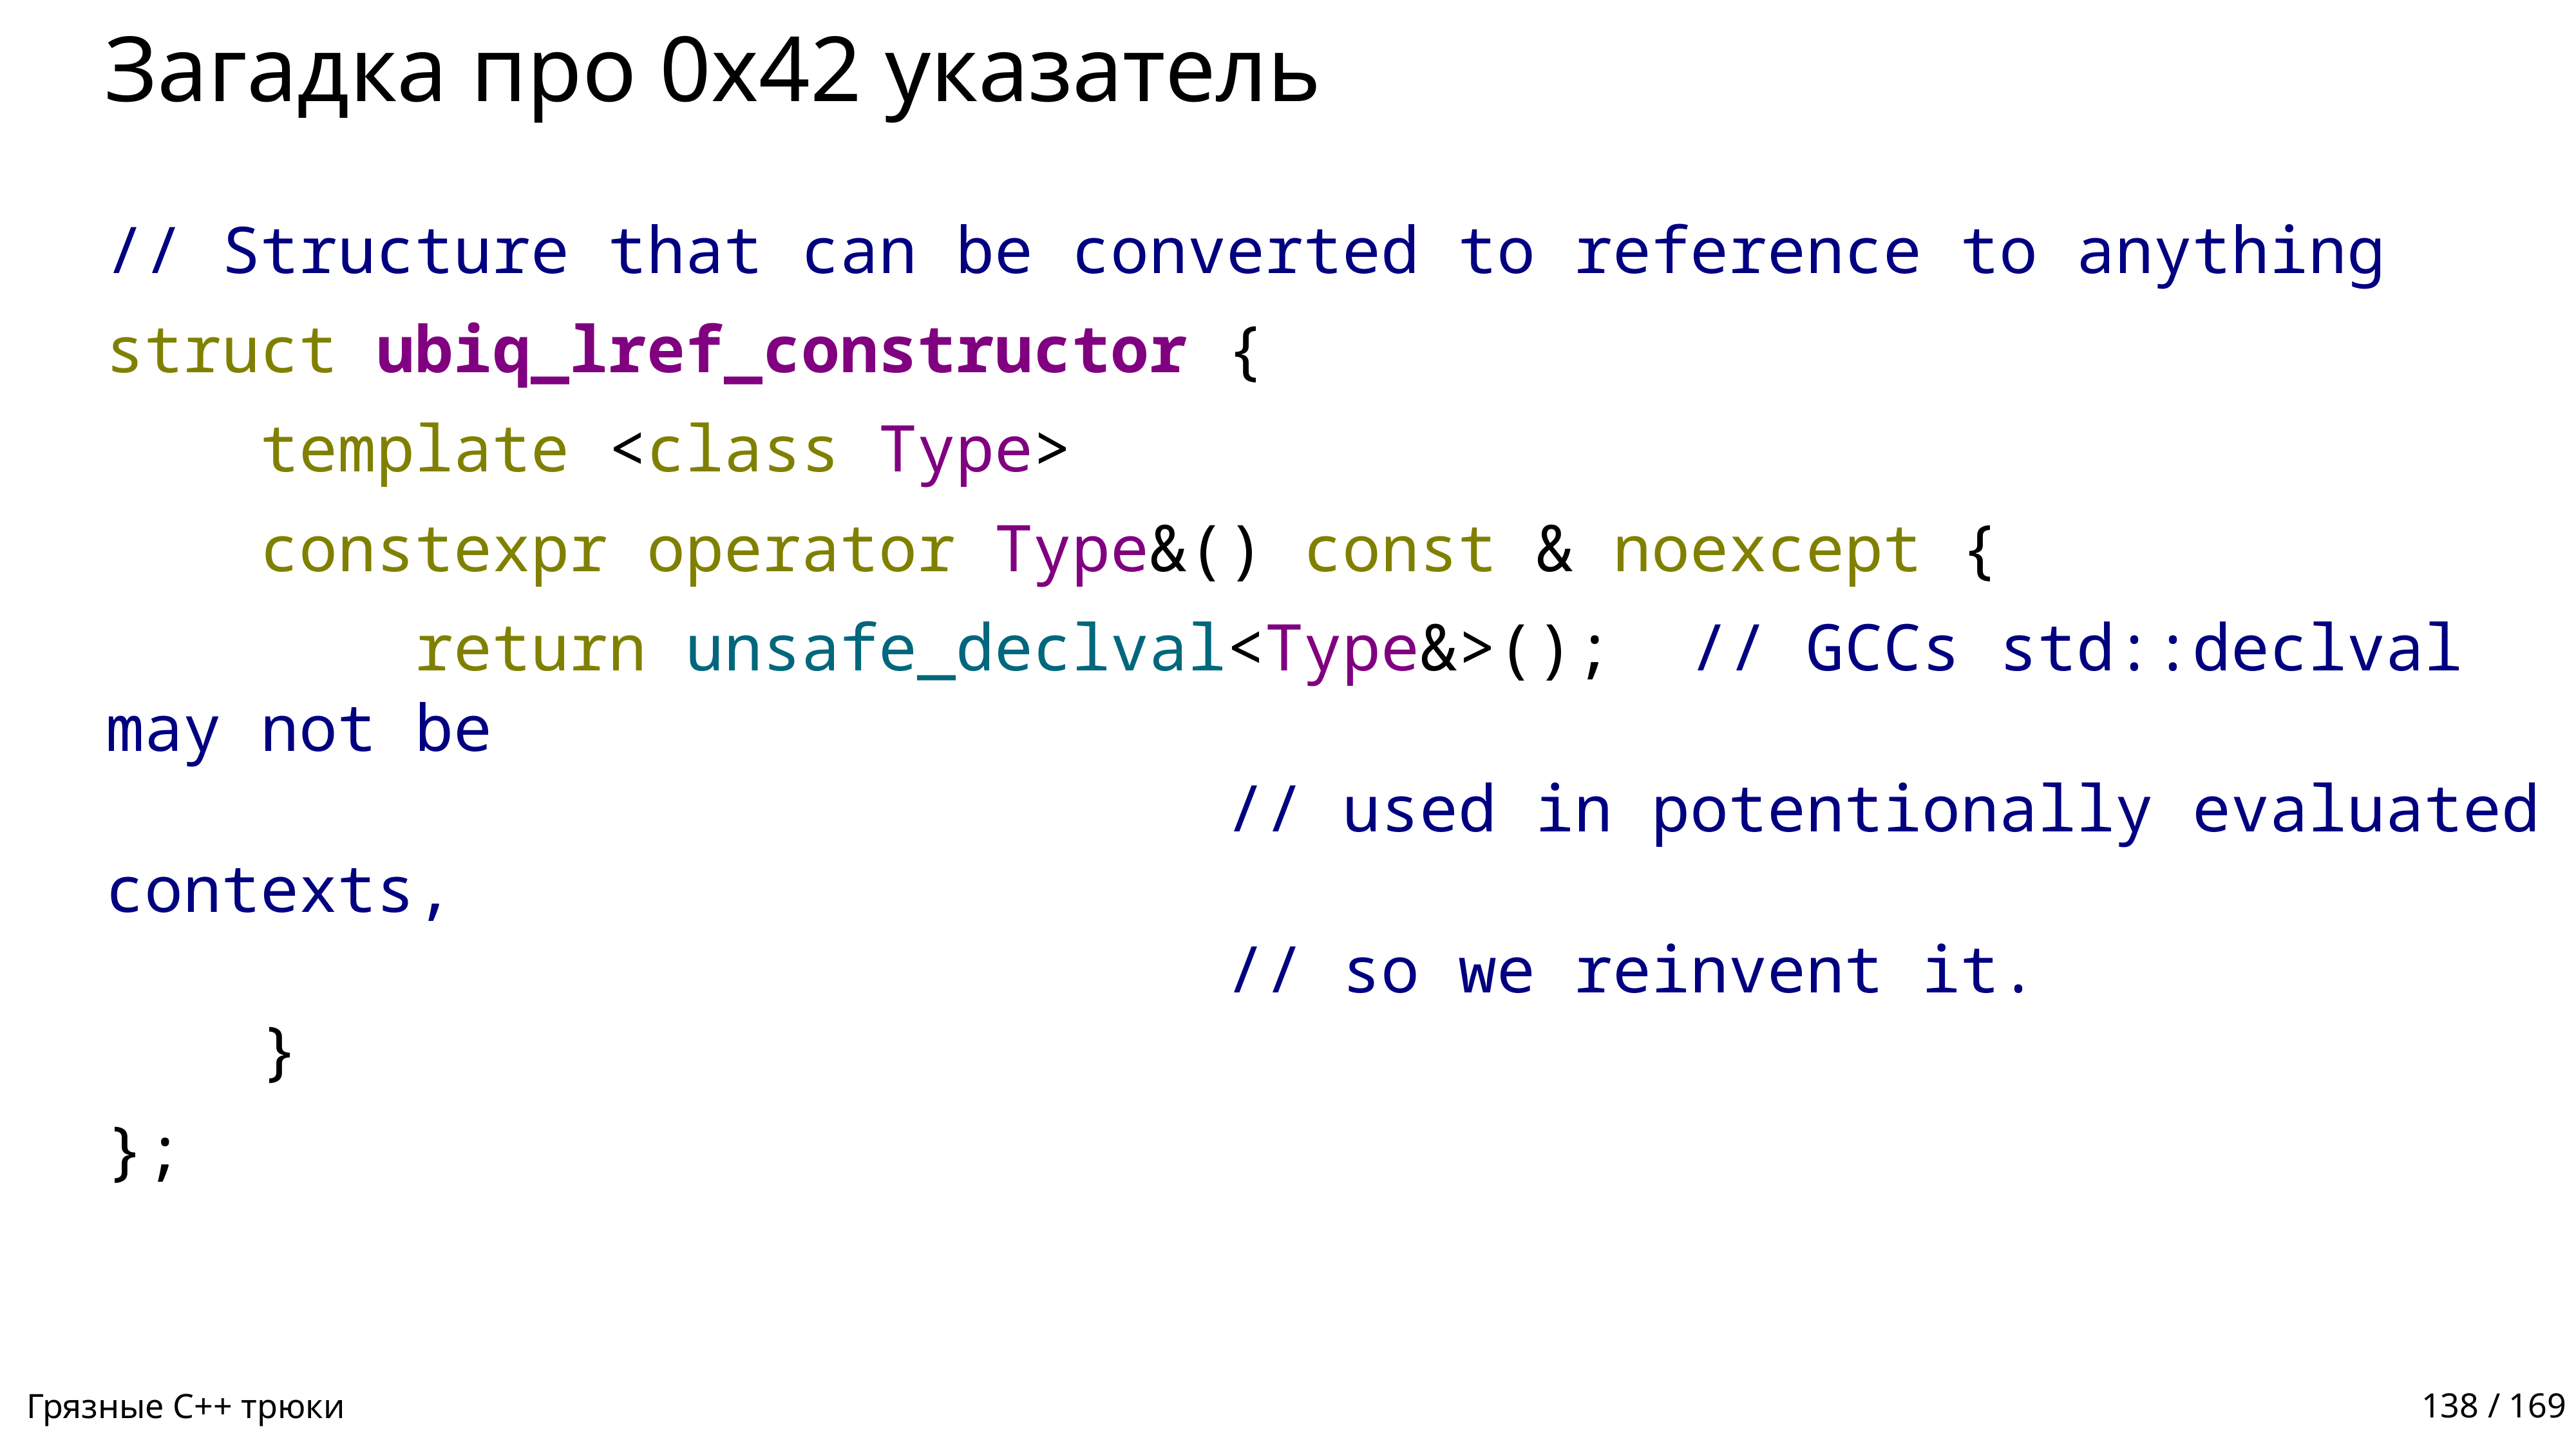

Загадка про 0x42 указатель
# // Structure that can be converted to reference to anything
struct ubiq_lref_constructor {
 template <class Type>
 constexpr operator Type&() const & noexcept {
 return unsafe_declval<Type&>(); // GCCs std::declval may not be
 // used in potentionally evaluated contexts,
 // so we reinvent it.
 }
};
Грязные C++ трюки